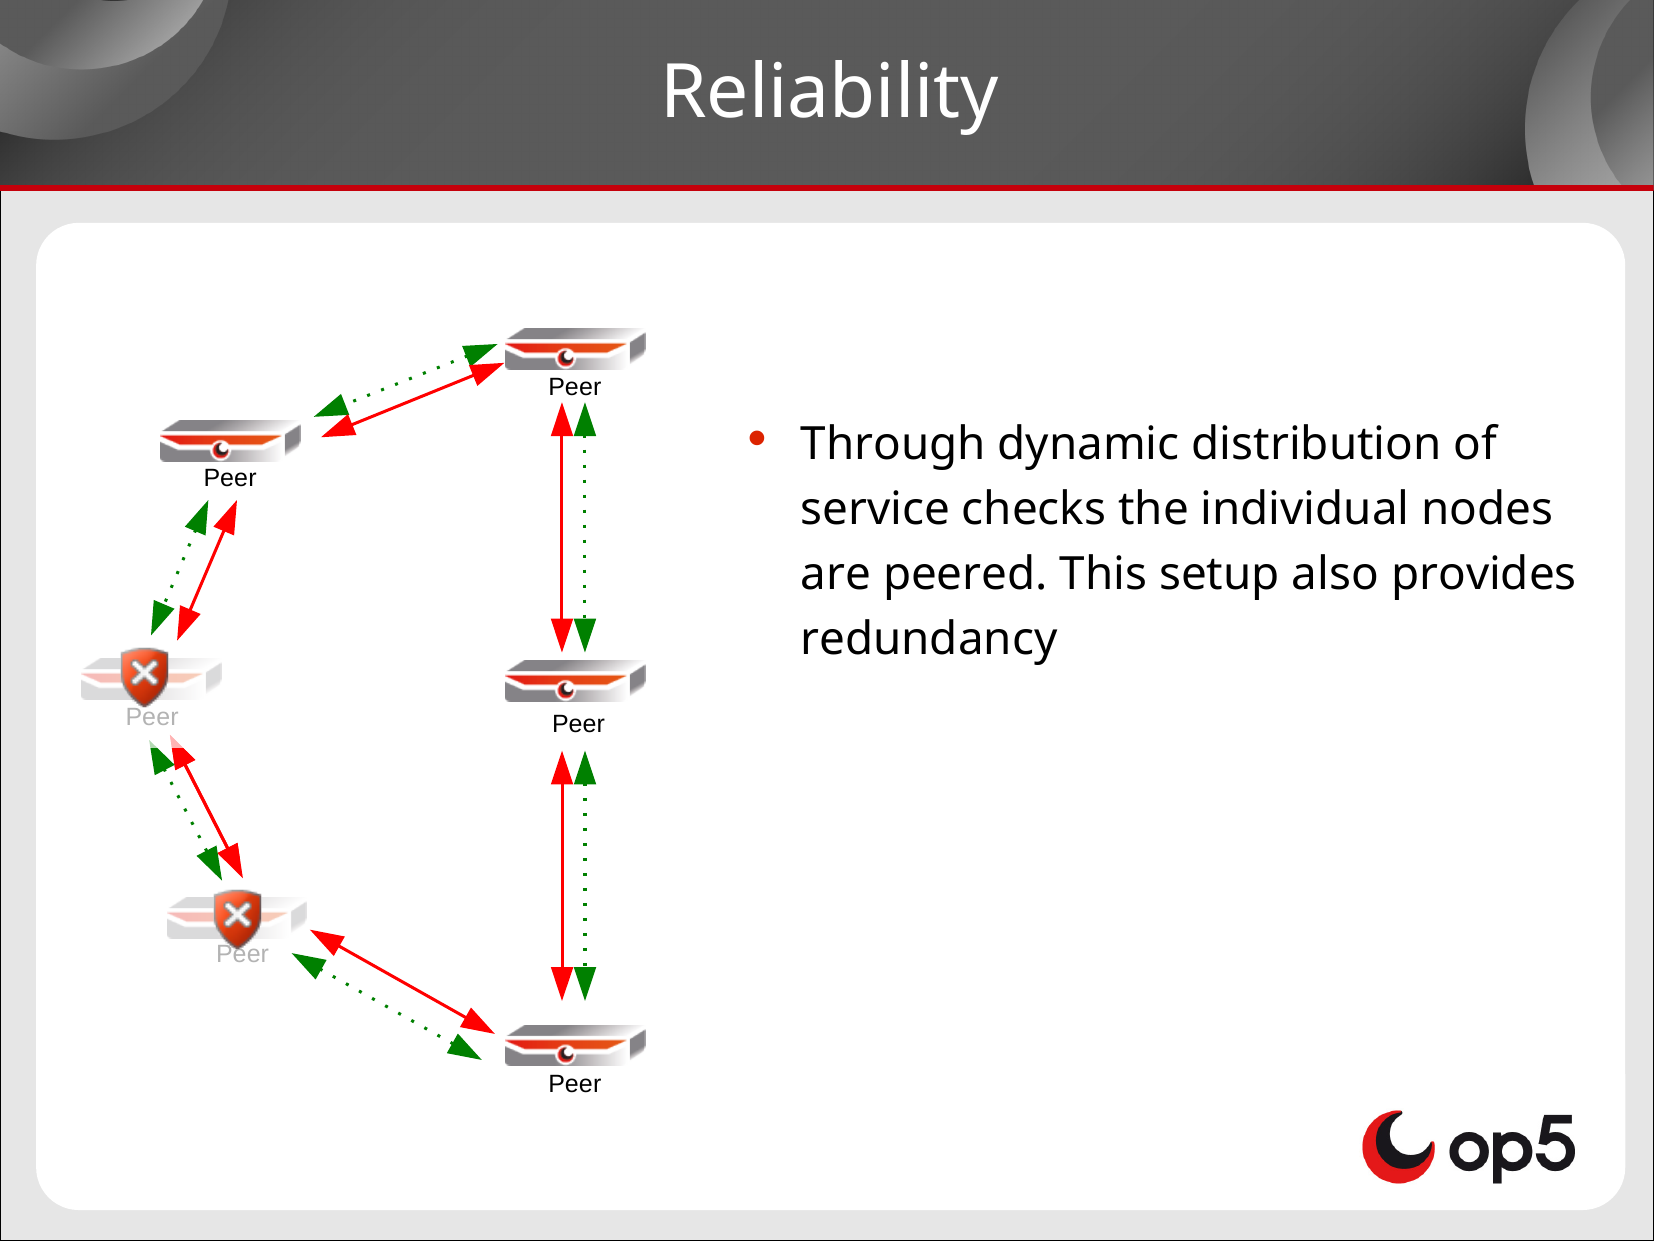

# Reliability
Peer
Through dynamic distribution of service checks the individual nodes are peered. This setup also provides redundancy
Peer
Peer
Peer
Peer
Peer